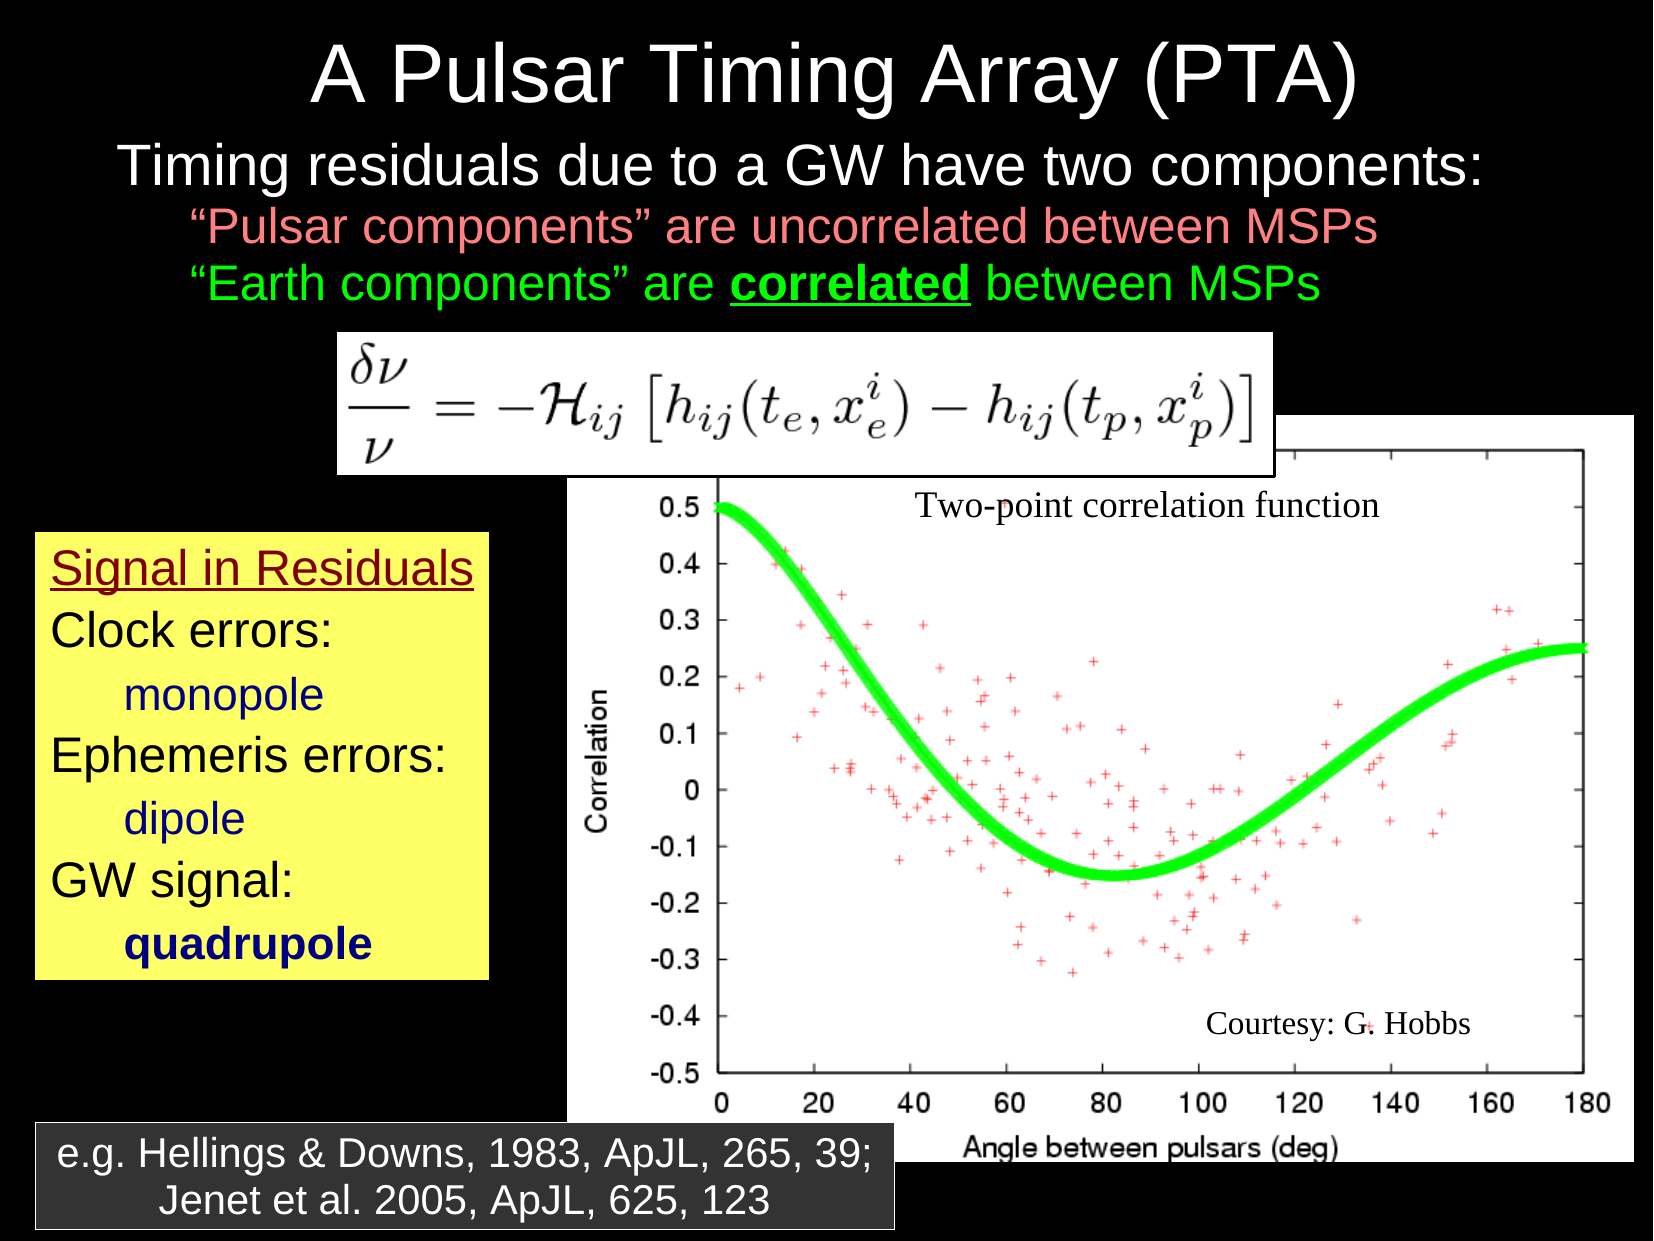

# A Pulsar Timing Array (PTA)
Timing residuals due to a GW have two components:
	“Pulsar components” are uncorrelated between MSPs
	“Earth components” are correlated between MSPs
Two-point correlation function
Signal in Residuals
Clock errors:
	monopole
Ephemeris errors:
	dipole
GW signal:
	quadrupole
Courtesy: G. Hobbs
e.g. Hellings & Downs, 1983, ApJL, 265, 39; Jenet et al. 2005, ApJL, 625, 123